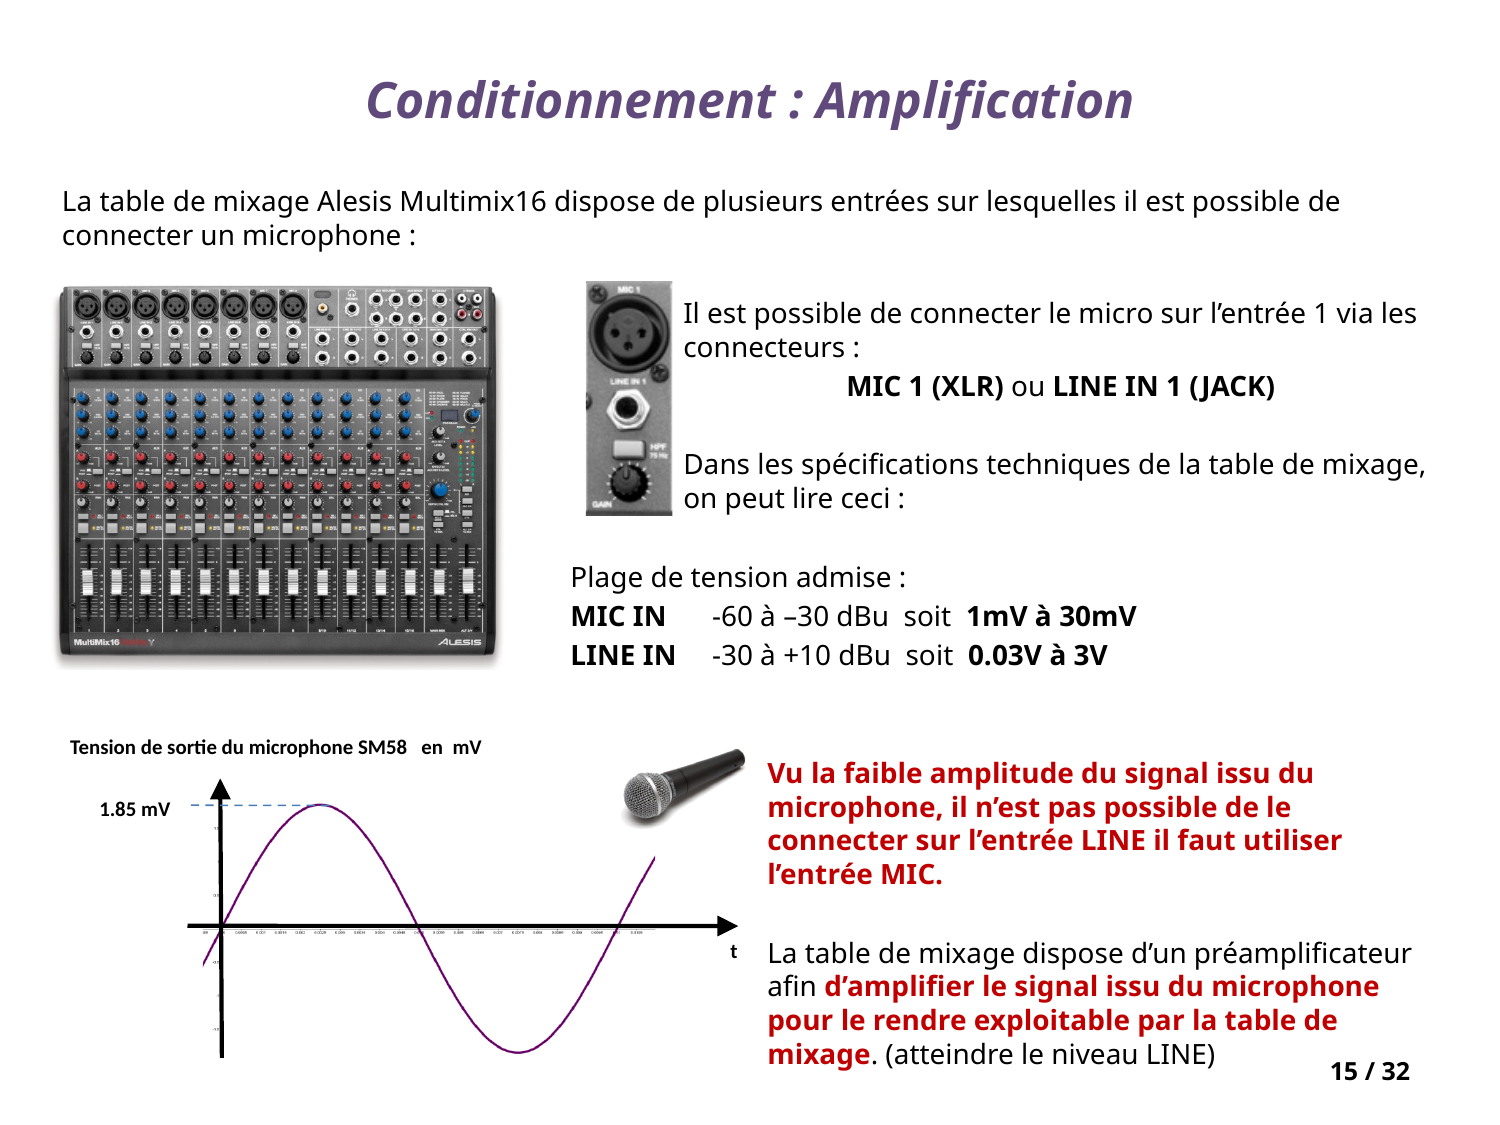

# Conditionnement : Amplification
La table de mixage Alesis Multimix16 dispose de plusieurs entrées sur lesquelles il est possible de connecter un microphone :
Il est possible de connecter le micro sur l’entrée 1 via les connecteurs :
MIC 1 (XLR) ou LINE IN 1 (JACK)
Dans les spécifications techniques de la table de mixage, on peut lire ceci :
Plage de tension admise :
MIC IN	-60 à –30 dBu soit 1mV à 30mV
LINE IN	-30 à +10 dBu soit 0.03V à 3V
Vu la faible amplitude du signal issu du microphone, il n’est pas possible de le connecter sur l’entrée LINE il faut utiliser l’entrée MIC.
La table de mixage dispose d’un préamplificateur afin d’amplifier le signal issu du microphone pour le rendre exploitable par la table de mixage. (atteindre le niveau LINE)
Tension de sortie du microphone SM58 en mV
1.85 mV
t